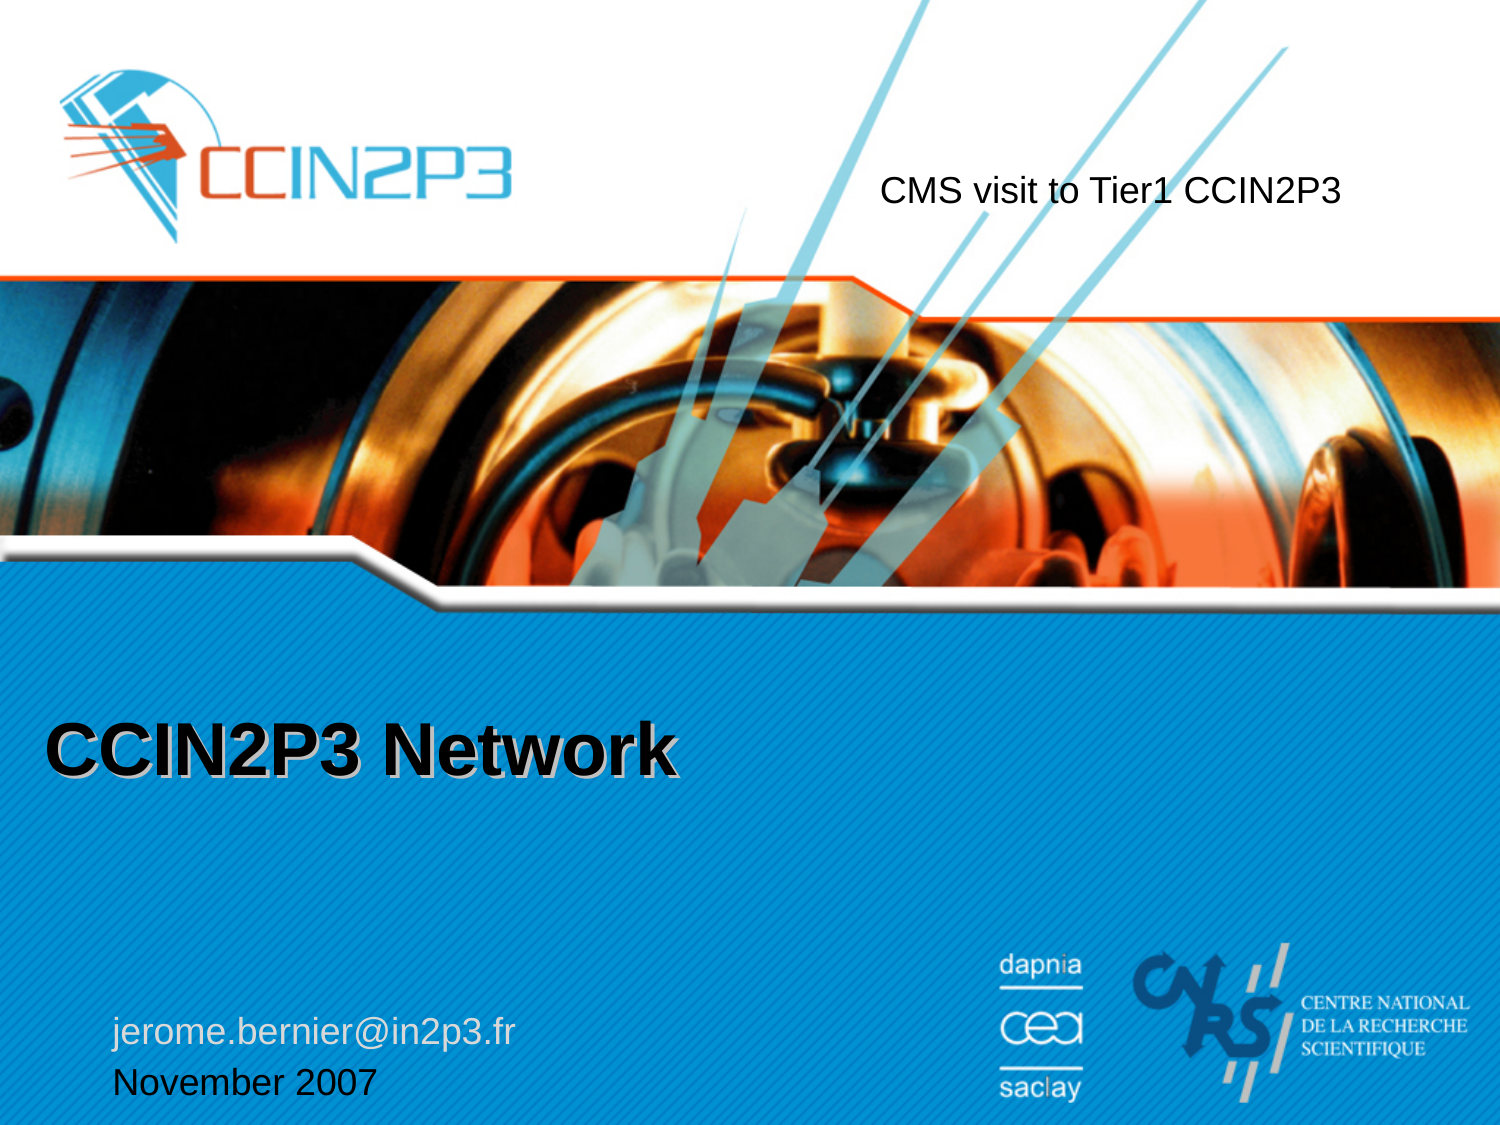

CMS visit to Tier1 CCIN2P3
# CCIN2P3 Network
jerome.bernier@in2p3.fr
November 2007